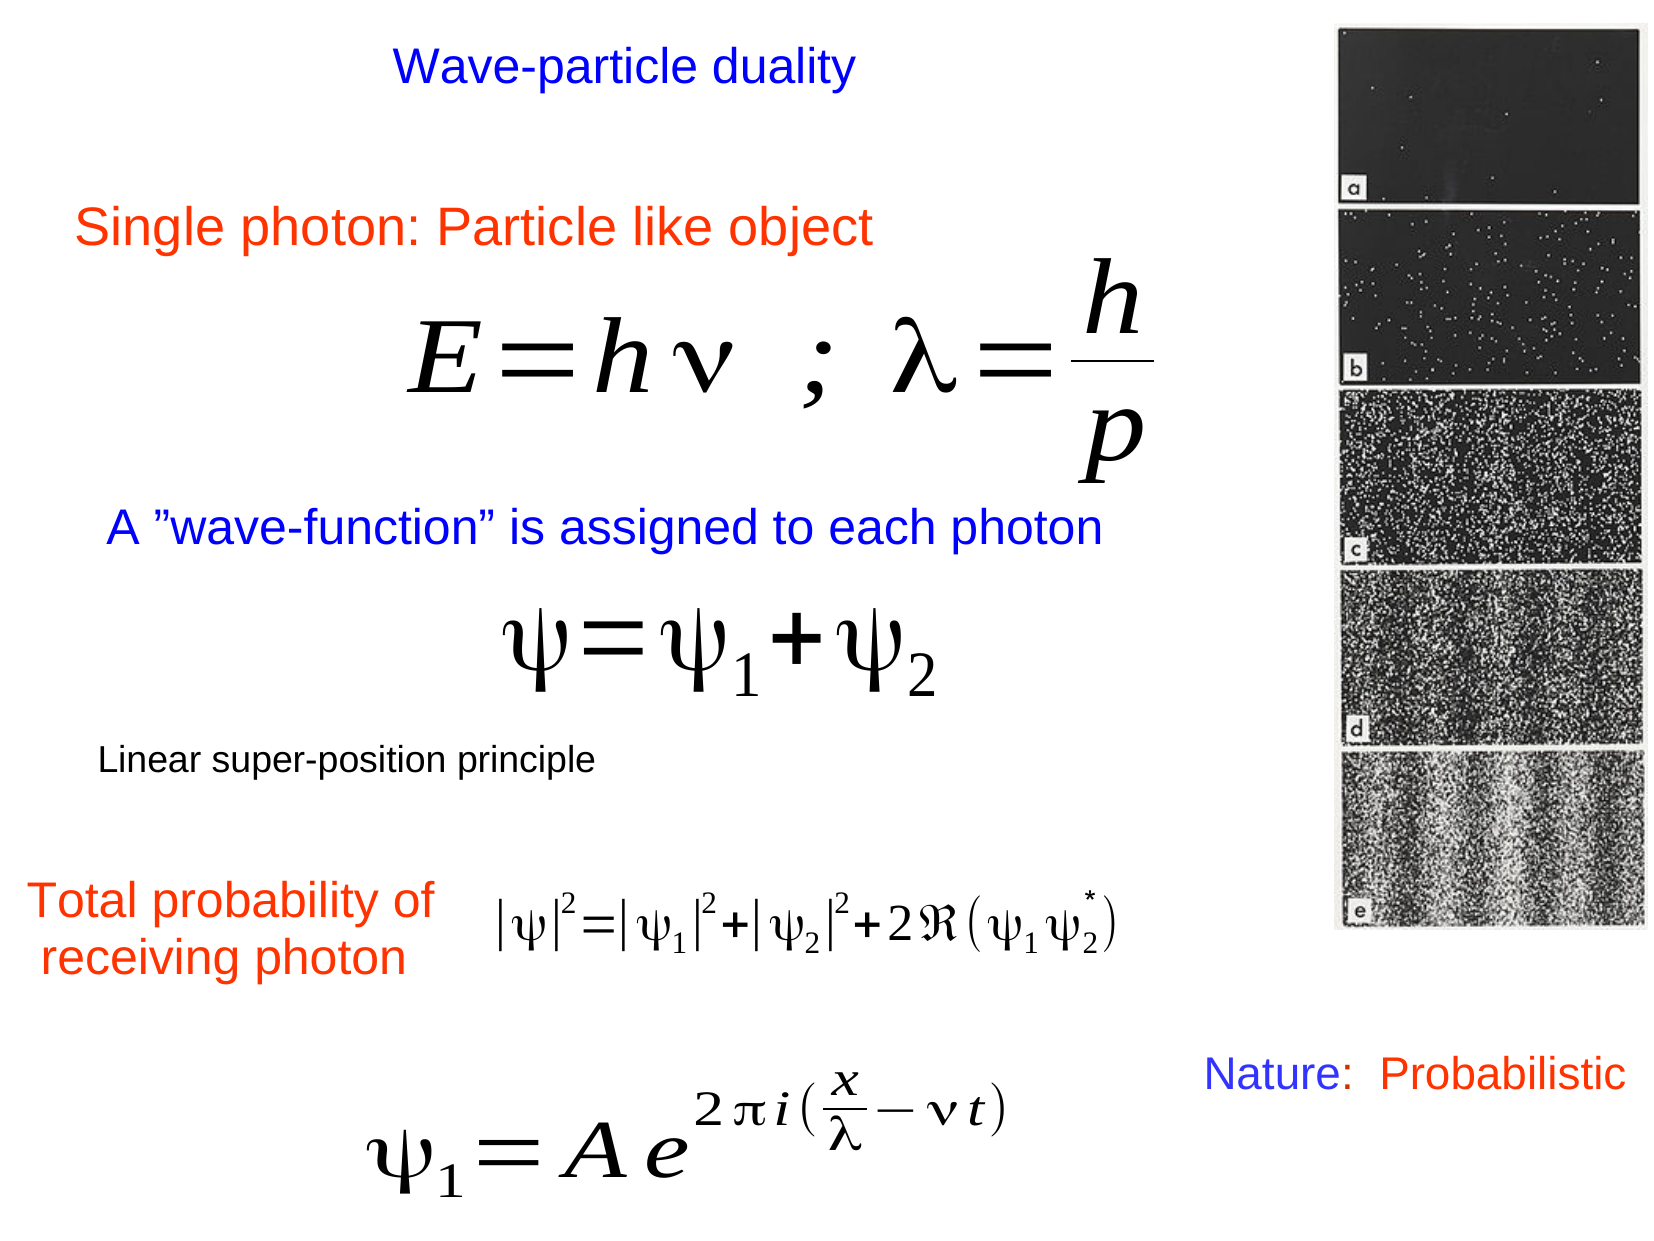

Wave-particle duality
Single photon: Particle like object
A ”wave-function” is assigned to each photon
Linear super-position principle
Total probability of
 receiving photon
Nature: Probabilistic